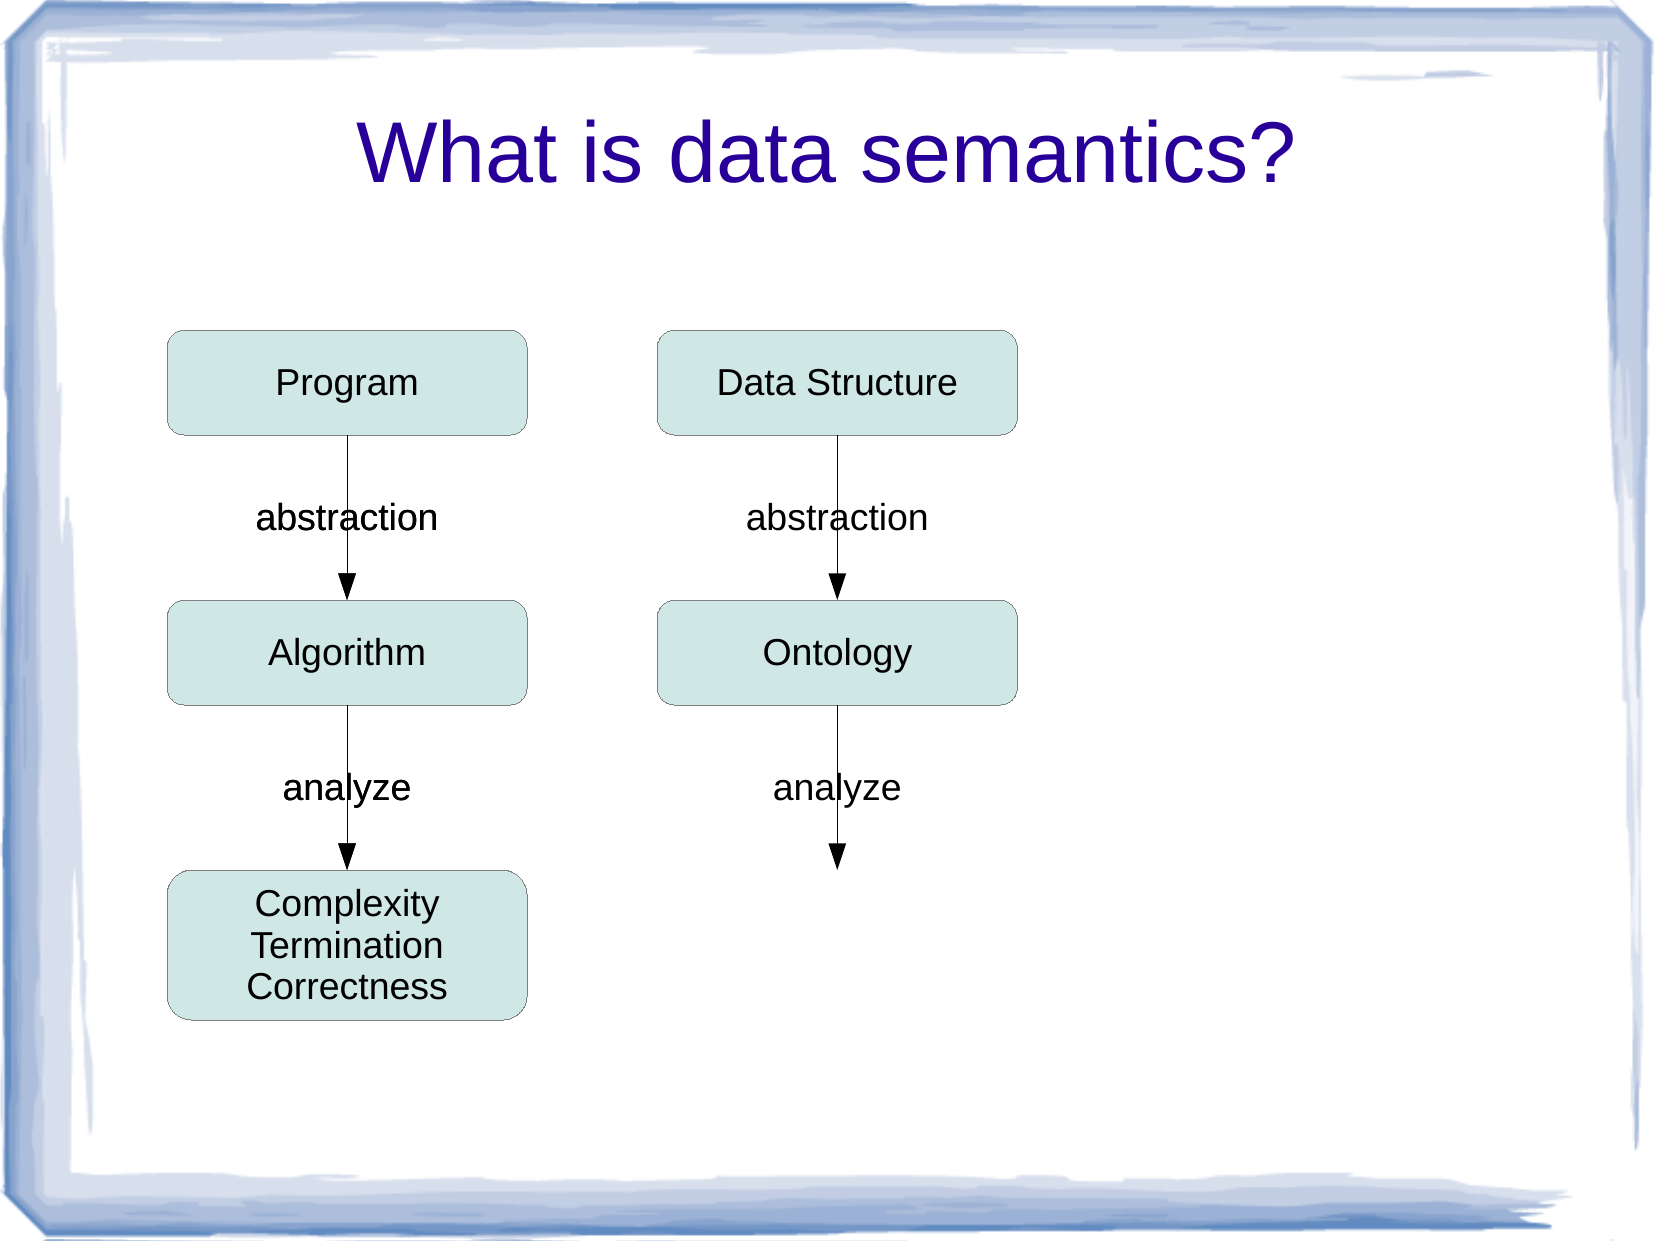

# What is data semantics?
Program
Program
Data Structure
Algorithm
Algorithm
Ontology
Complexity
Correctness
Complexity
Termination
Correctness